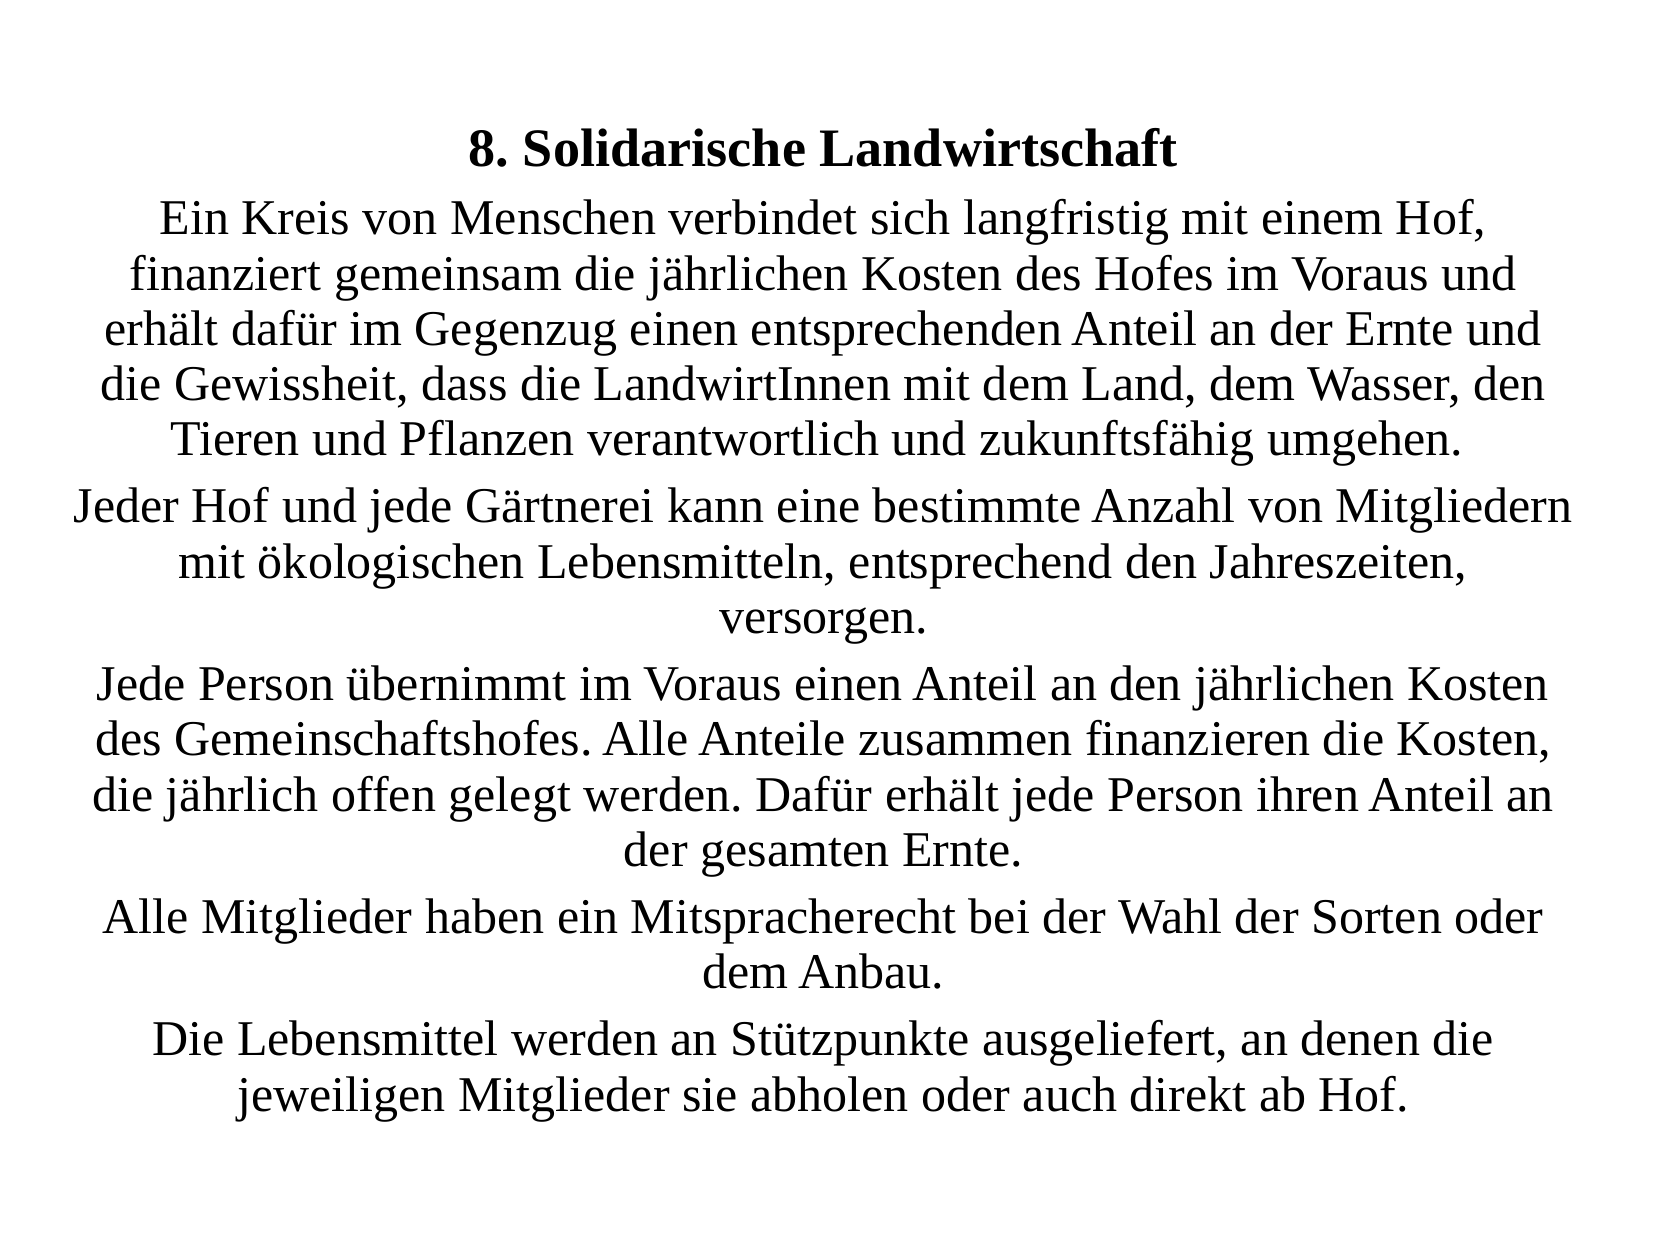

8. Solidarische Landwirtschaft
Ein Kreis von Menschen verbindet sich langfristig mit einem Hof, finanziert gemeinsam die jährlichen Kosten des Hofes im Voraus und erhält dafür im Gegenzug einen entsprechenden Anteil an der Ernte und die Gewissheit, dass die LandwirtInnen mit dem Land, dem Wasser, den Tieren und Pflanzen verantwortlich und zukunftsfähig umgehen.
Jeder Hof und jede Gärtnerei kann eine bestimmte Anzahl von Mitgliedern mit ökologischen Lebensmitteln, entsprechend den Jahreszeiten, versorgen.
Jede Person übernimmt im Voraus einen Anteil an den jährlichen Kosten des Gemeinschaftshofes. Alle Anteile zusammen finanzieren die Kosten, die jährlich offen gelegt werden. Dafür erhält jede Person ihren Anteil an der gesamten Ernte.
Alle Mitglieder haben ein Mitspracherecht bei der Wahl der Sorten oder dem Anbau.
Die Lebensmittel werden an Stützpunkte ausgeliefert, an denen die jeweiligen Mitglieder sie abholen oder auch direkt ab Hof.